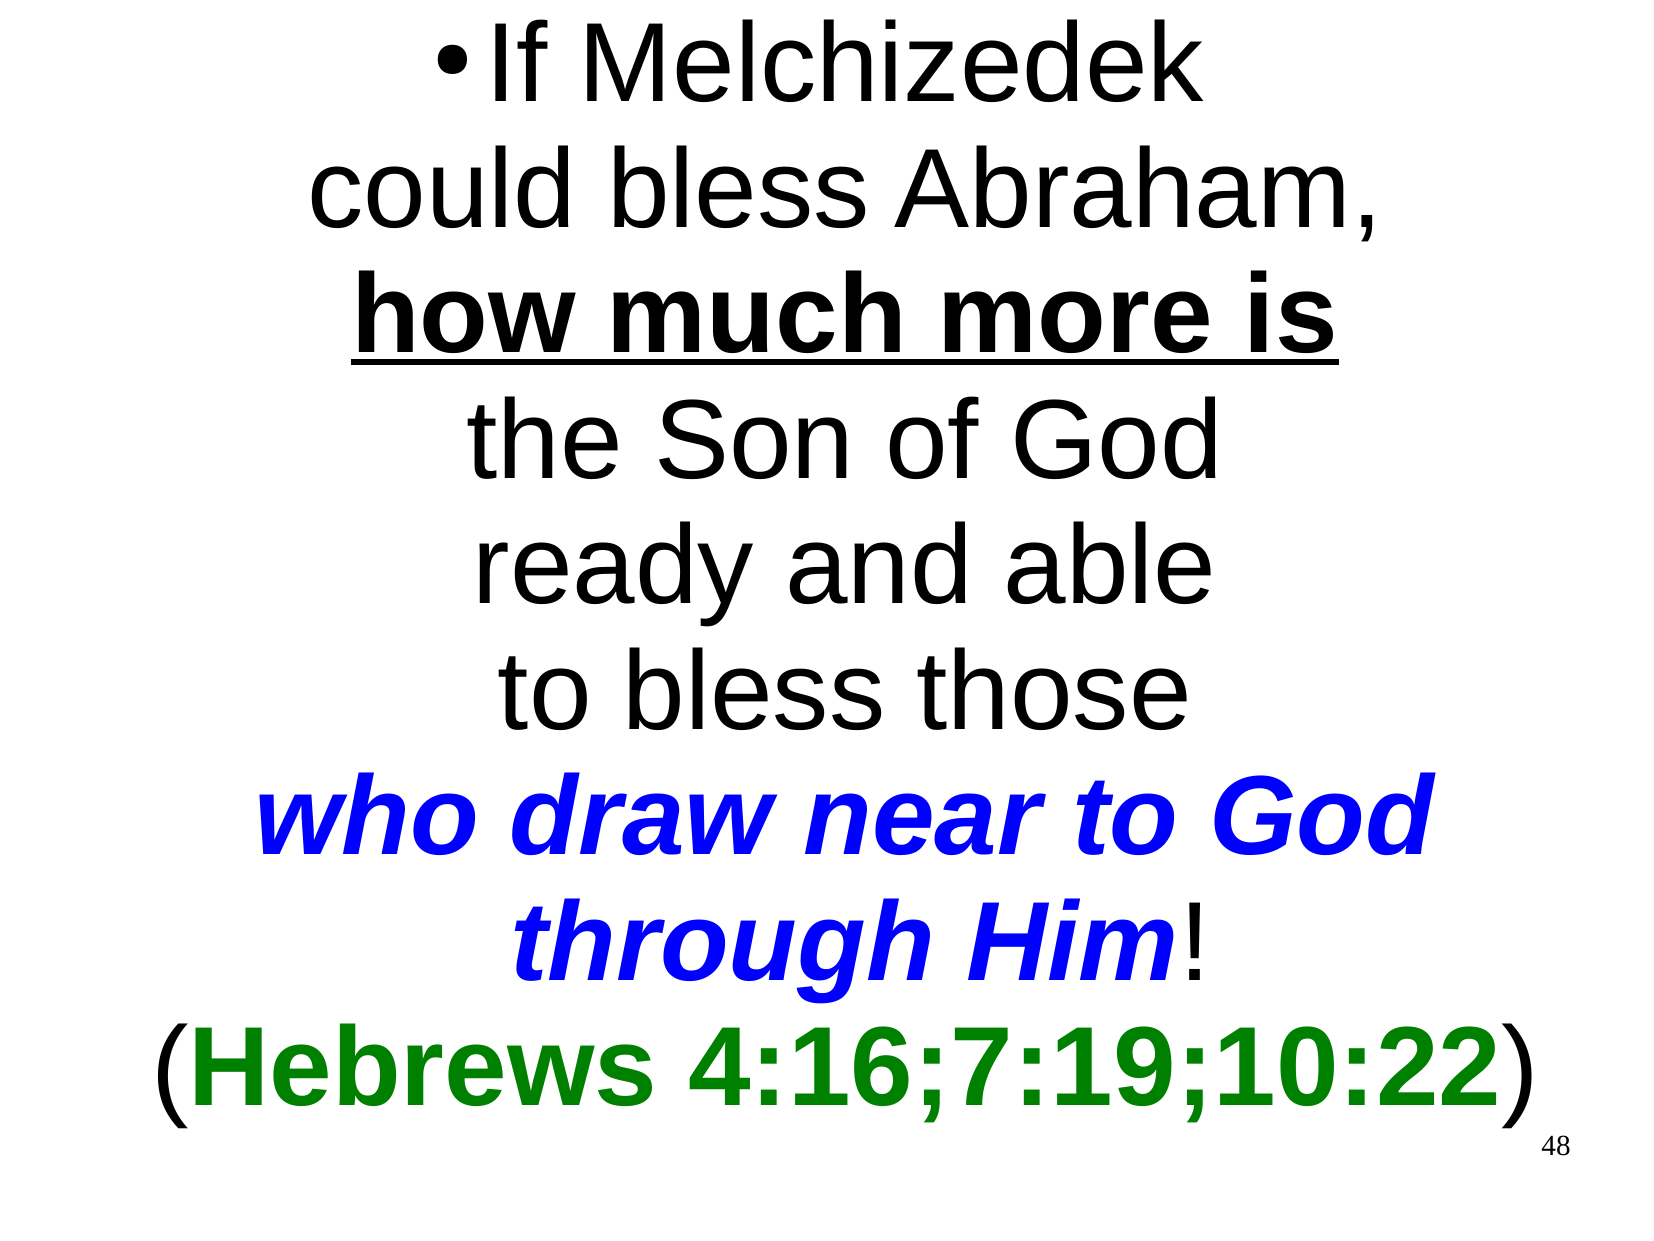

# If Melchizedek could bless Abraham, how much more is the Son of God ready and able to bless those who draw near to God through Him! (Hebrews 4:16;7:19;10:22)
48